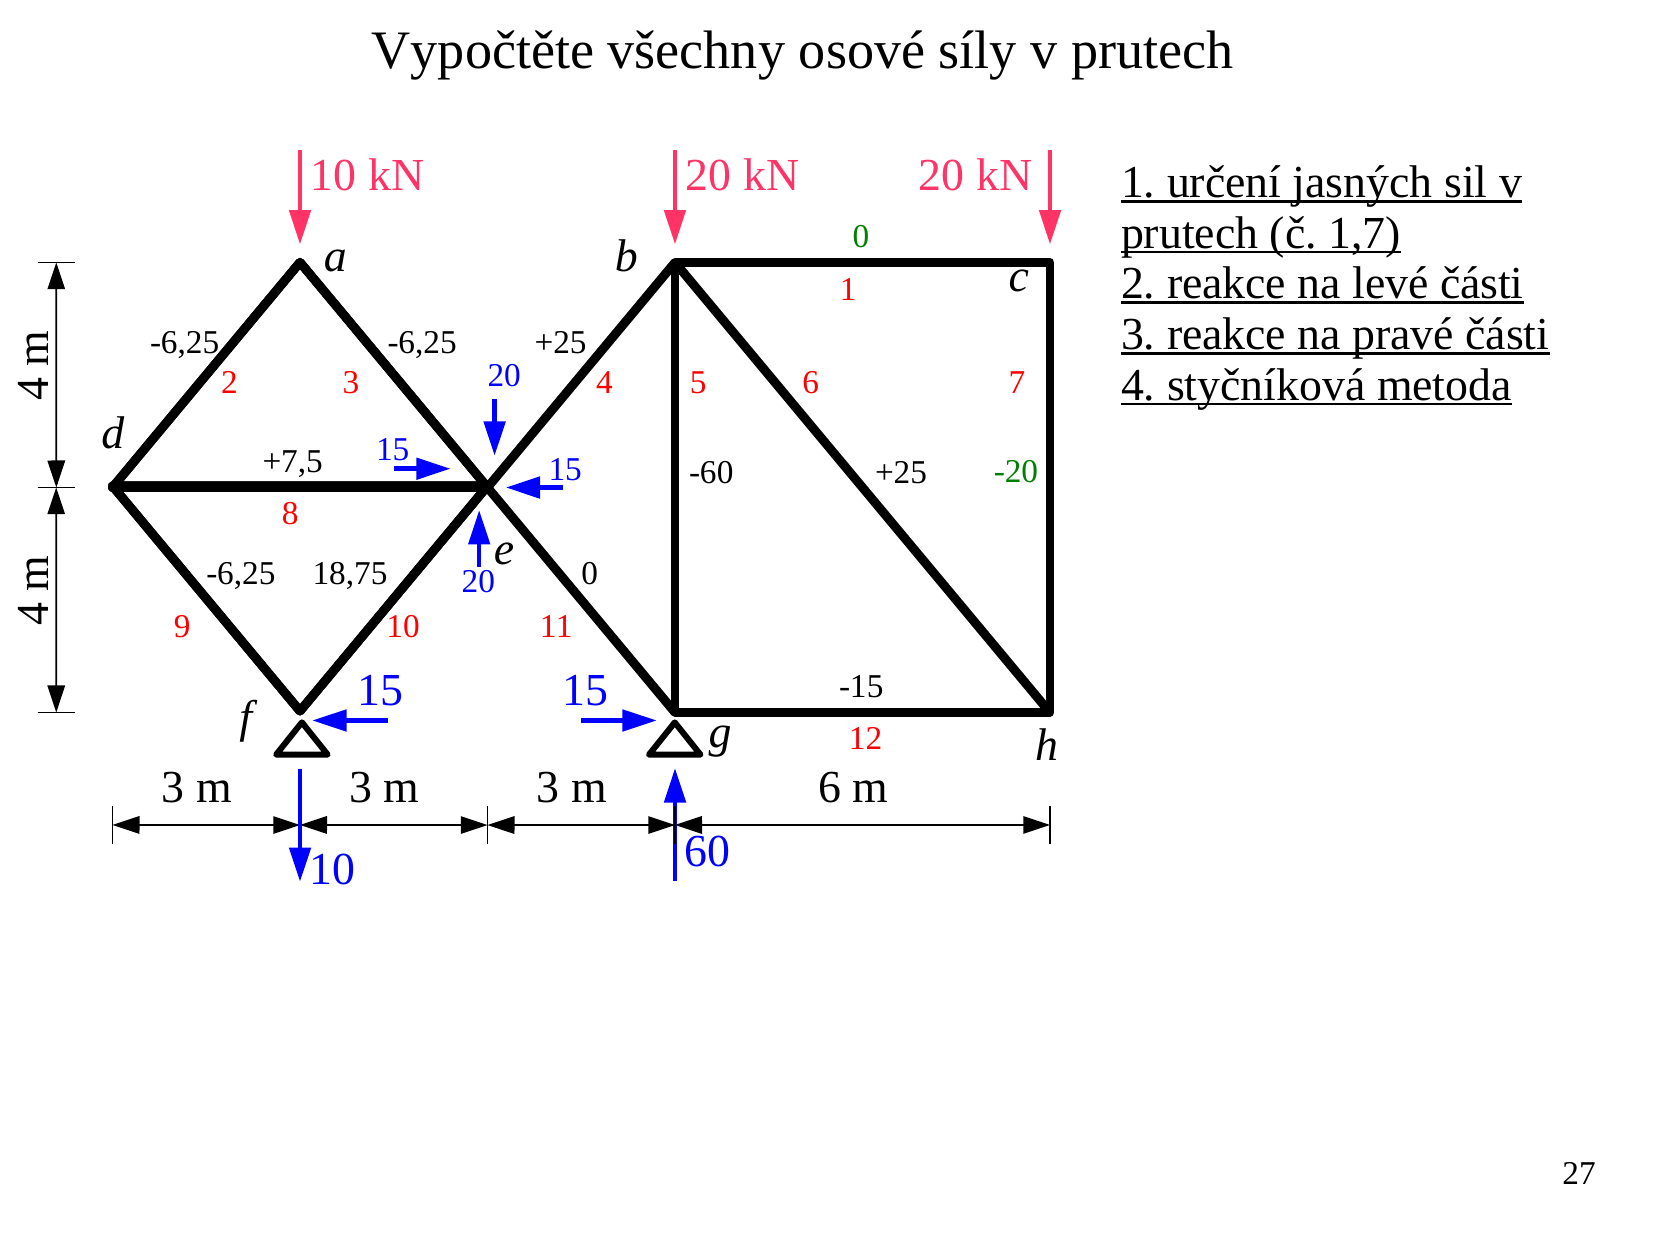

# Vypočtěte všechny osové síly v prutech
1. určení jasných sil v prutech (č. 1,7)
2. reakce na levé části
3. reakce na pravé části
4. styčníková metoda
10 kN
20 kN
20 kN
0
a
b
c
1
-6,25
-6,25
+25
4 m
2
3
20
4
5
6
7
d
15
+7,5
15
-20
+25
-60
8
e
0
18,75
-6,25
4 m
20
9
10
11
15
15
-15
f
g
h
12
3 m
3 m
6 m
3 m
60
10
27